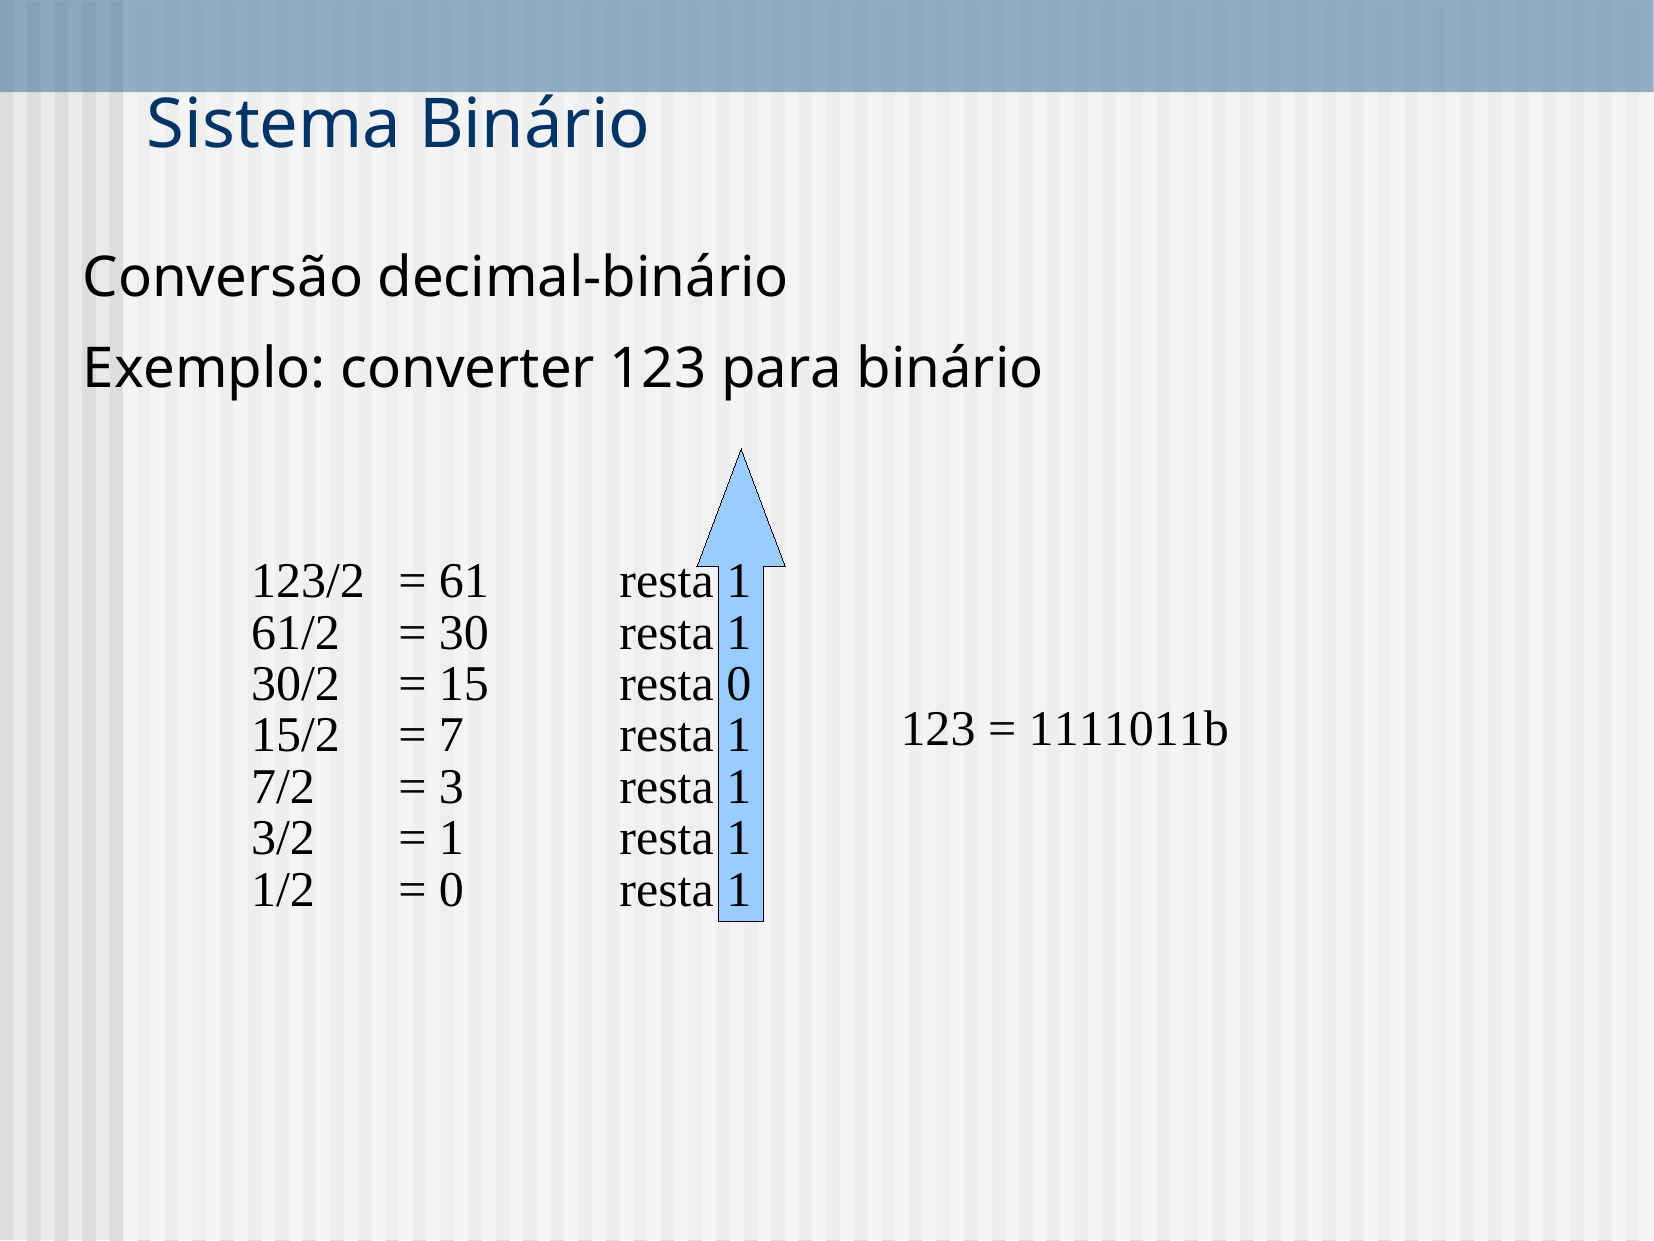

# Sistema Binário
Conversão decimal-binário
Exemplo: converter 123 para binário
123/2 	= 61		resta 1
61/2 	= 30 		resta 1
30/2	= 15		resta 0
15/2	= 7			resta 1
7/2		= 3			resta 1
3/2		= 1			resta 1
1/2		= 0			resta 1
123 = 1111011b